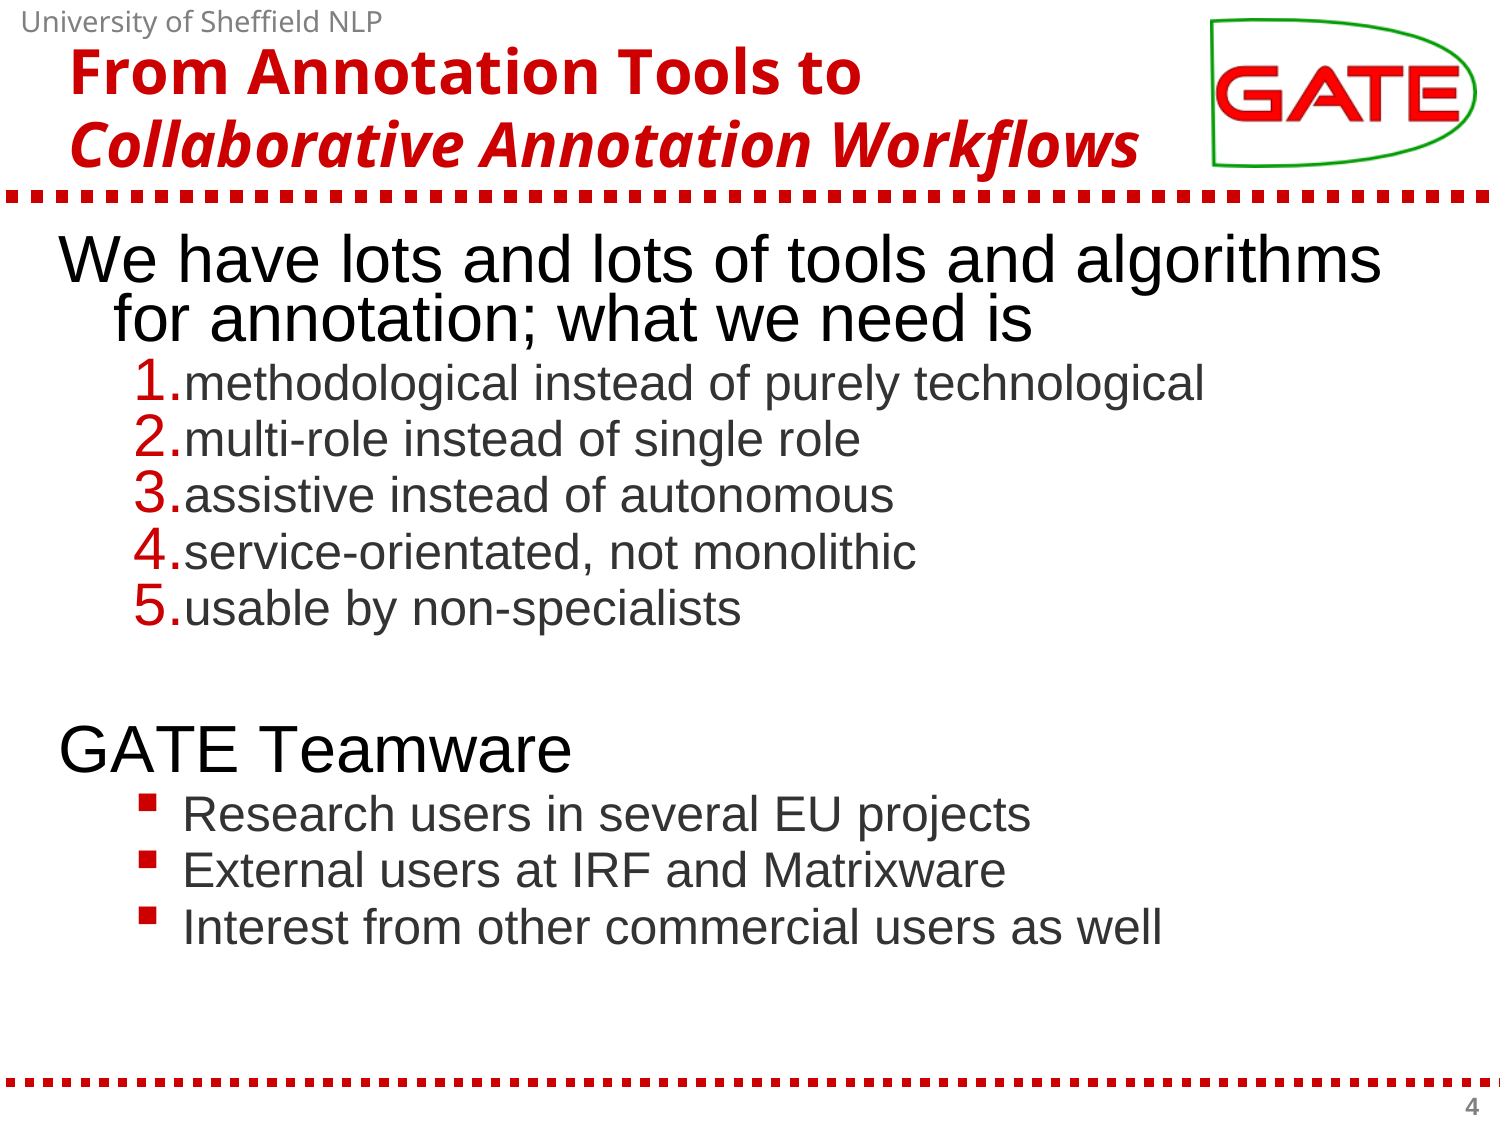

# From Annotation Tools to Collaborative Annotation Workflows
We have lots and lots of tools and algorithms for annotation; what we need is
methodological instead of purely technological
multi-role instead of single role
assistive instead of autonomous
service-orientated, not monolithic
usable by non-specialists
GATE Teamware
Research users in several EU projects
External users at IRF and Matrixware
Interest from other commercial users as well